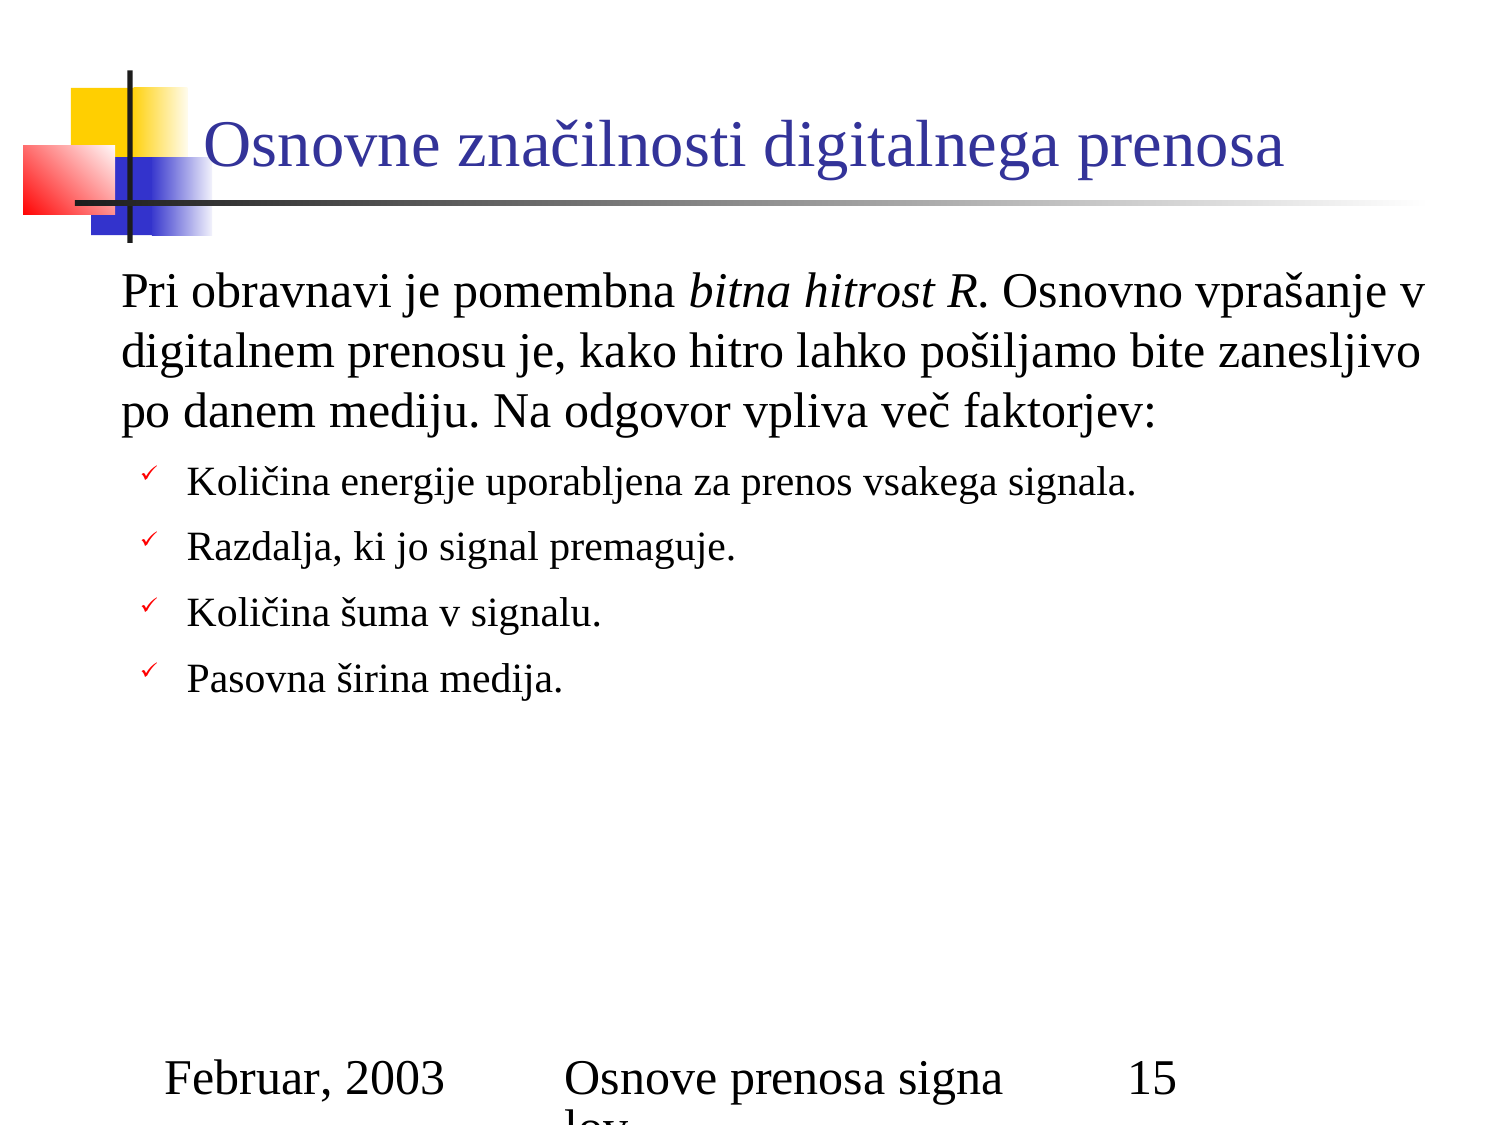

# Osnovne značilnosti digitalnega prenosa
	Pri obravnavi je pomembna bitna hitrost R. Osnovno vprašanje v digitalnem prenosu je, kako hitro lahko pošiljamo bite zanesljivo po danem mediju. Na odgovor vpliva več faktorjev:
Količina energije uporabljena za prenos vsakega signala.
Razdalja, ki jo signal premaguje.
Količina šuma v signalu.
Pasovna širina medija.
Februar, 2003
Osnove prenosa signalov
15